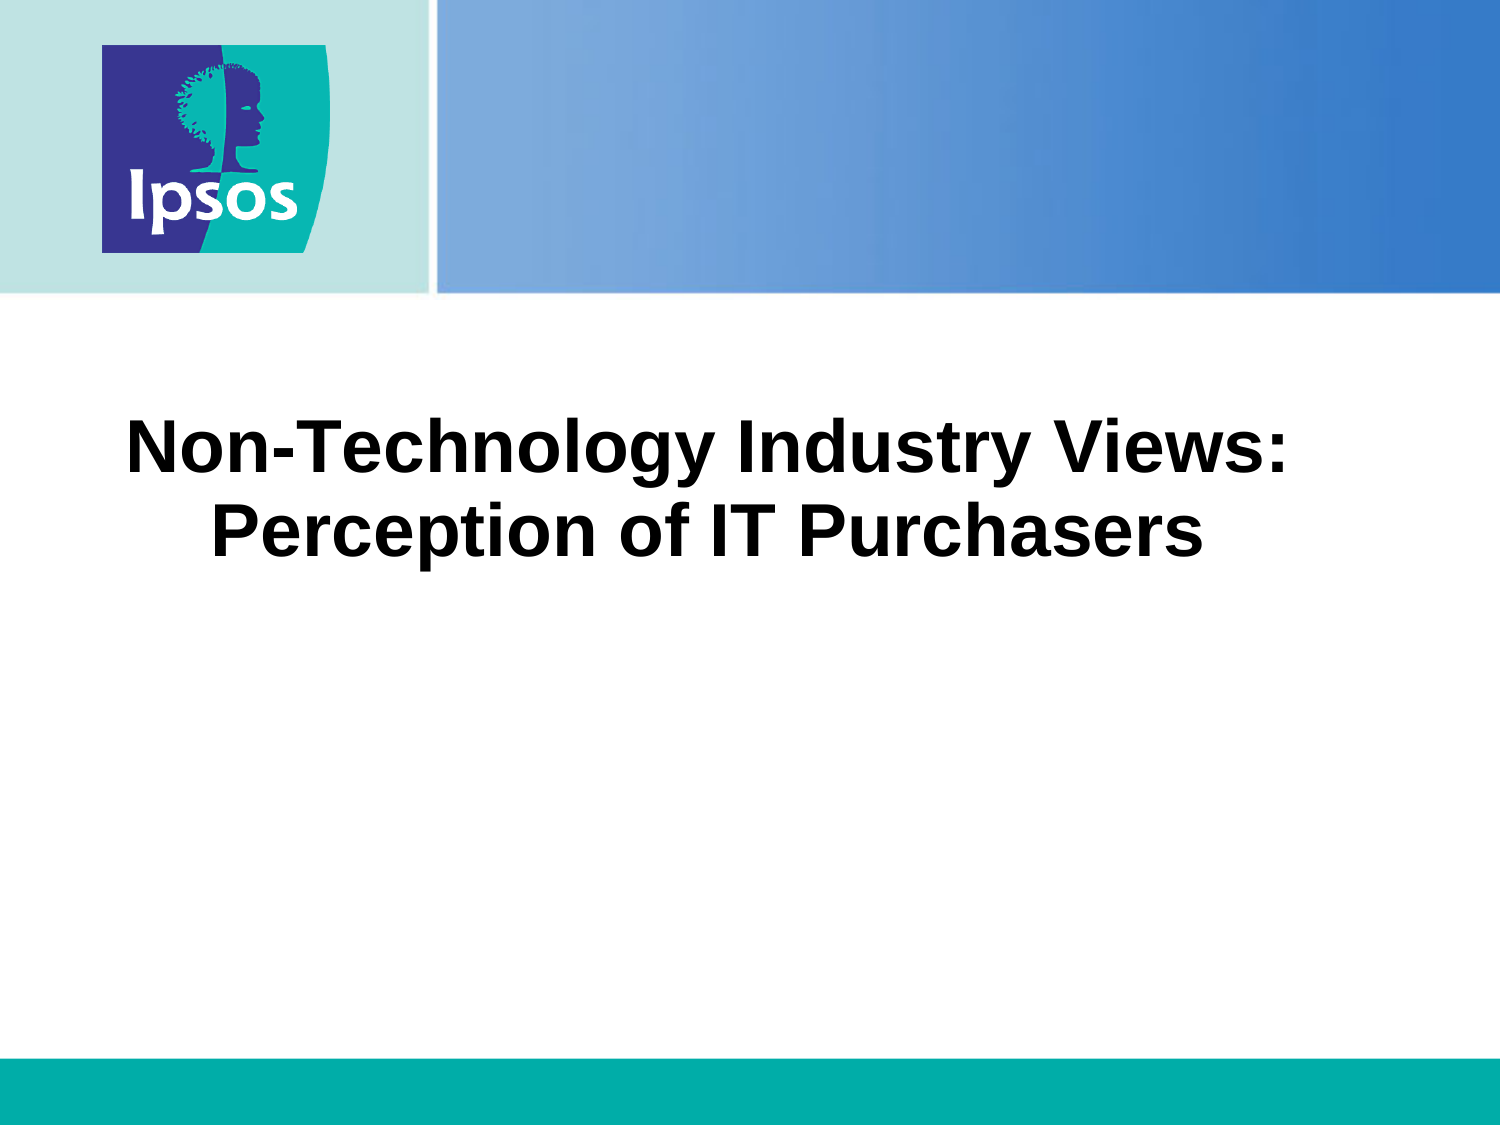

Non-Technology Industry Views: Perception of IT Purchasers